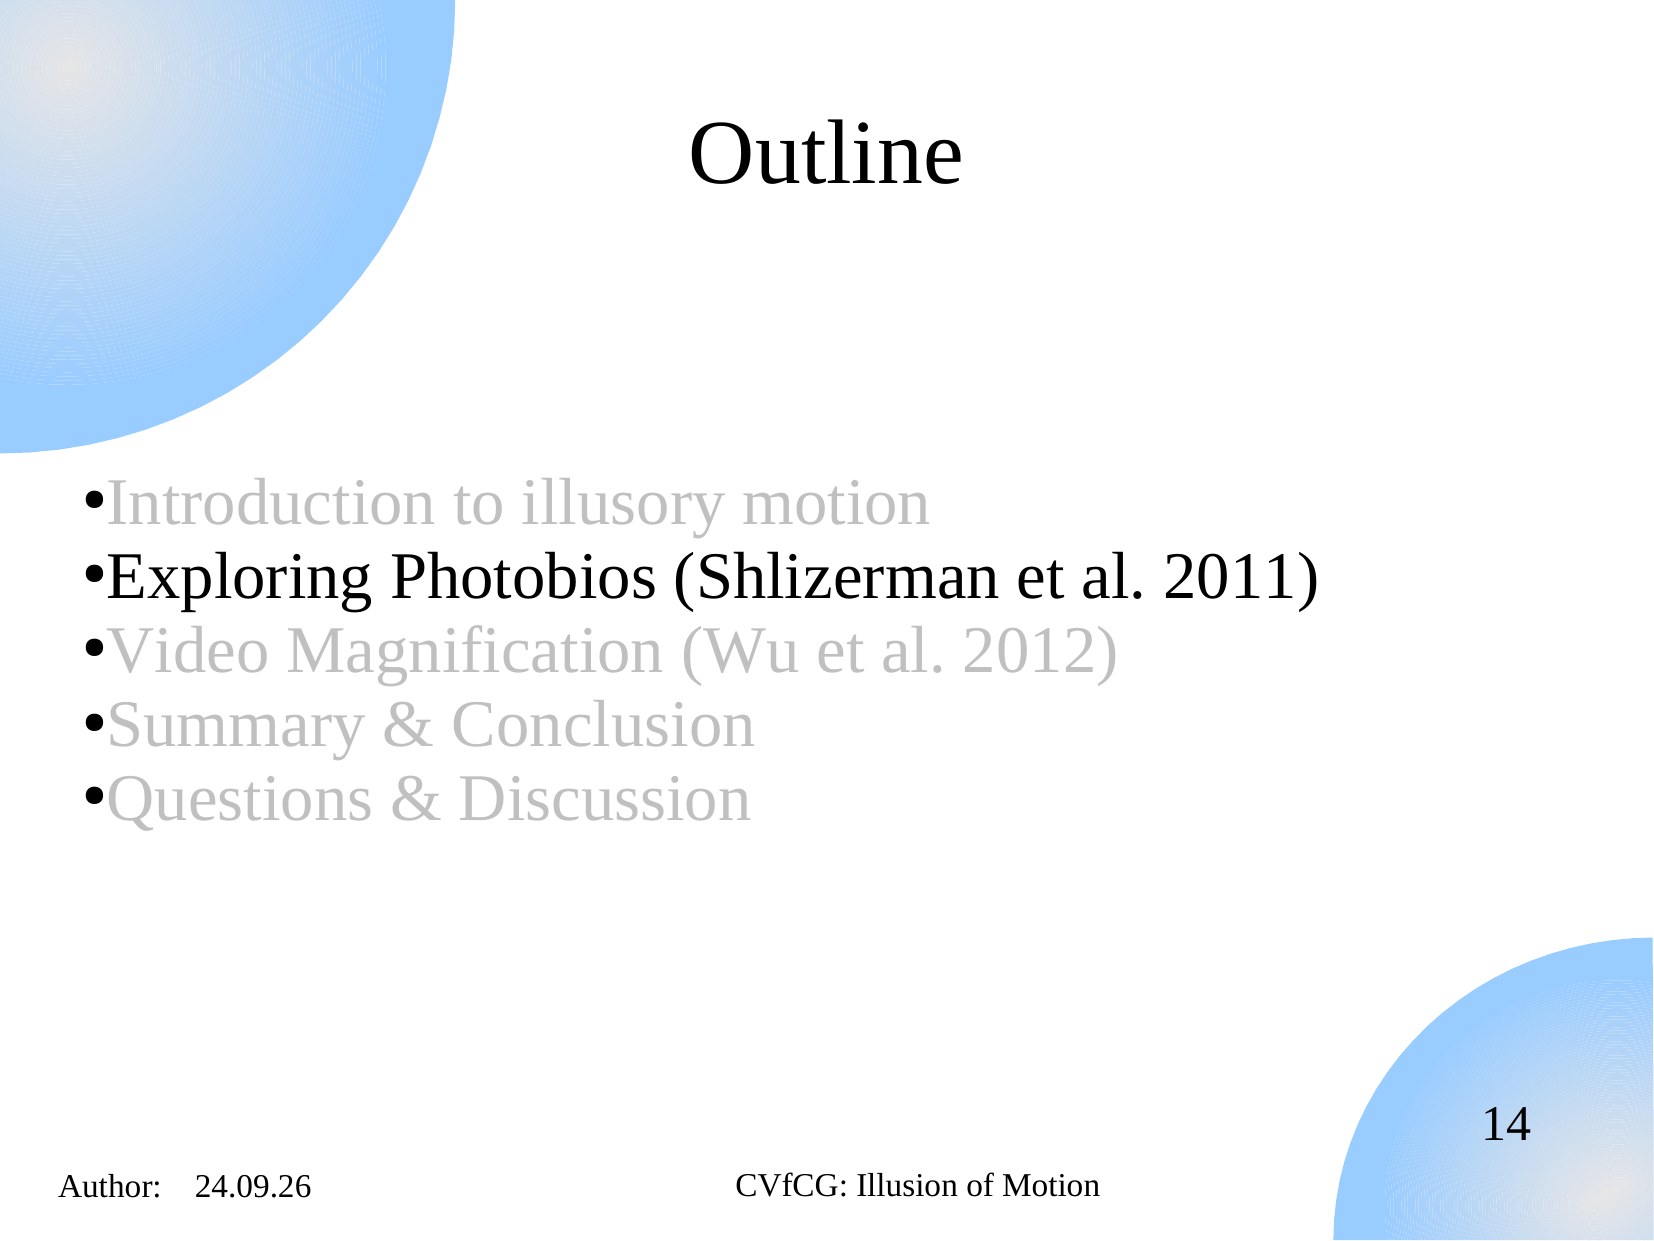

# Outline
Introduction to illusory motion
Exploring Photobios (Shlizerman et al. 2011)
Video Magnification (Wu et al. 2012)
Summary & Conclusion
Questions & Discussion
CVfCG: Illusion of Motion